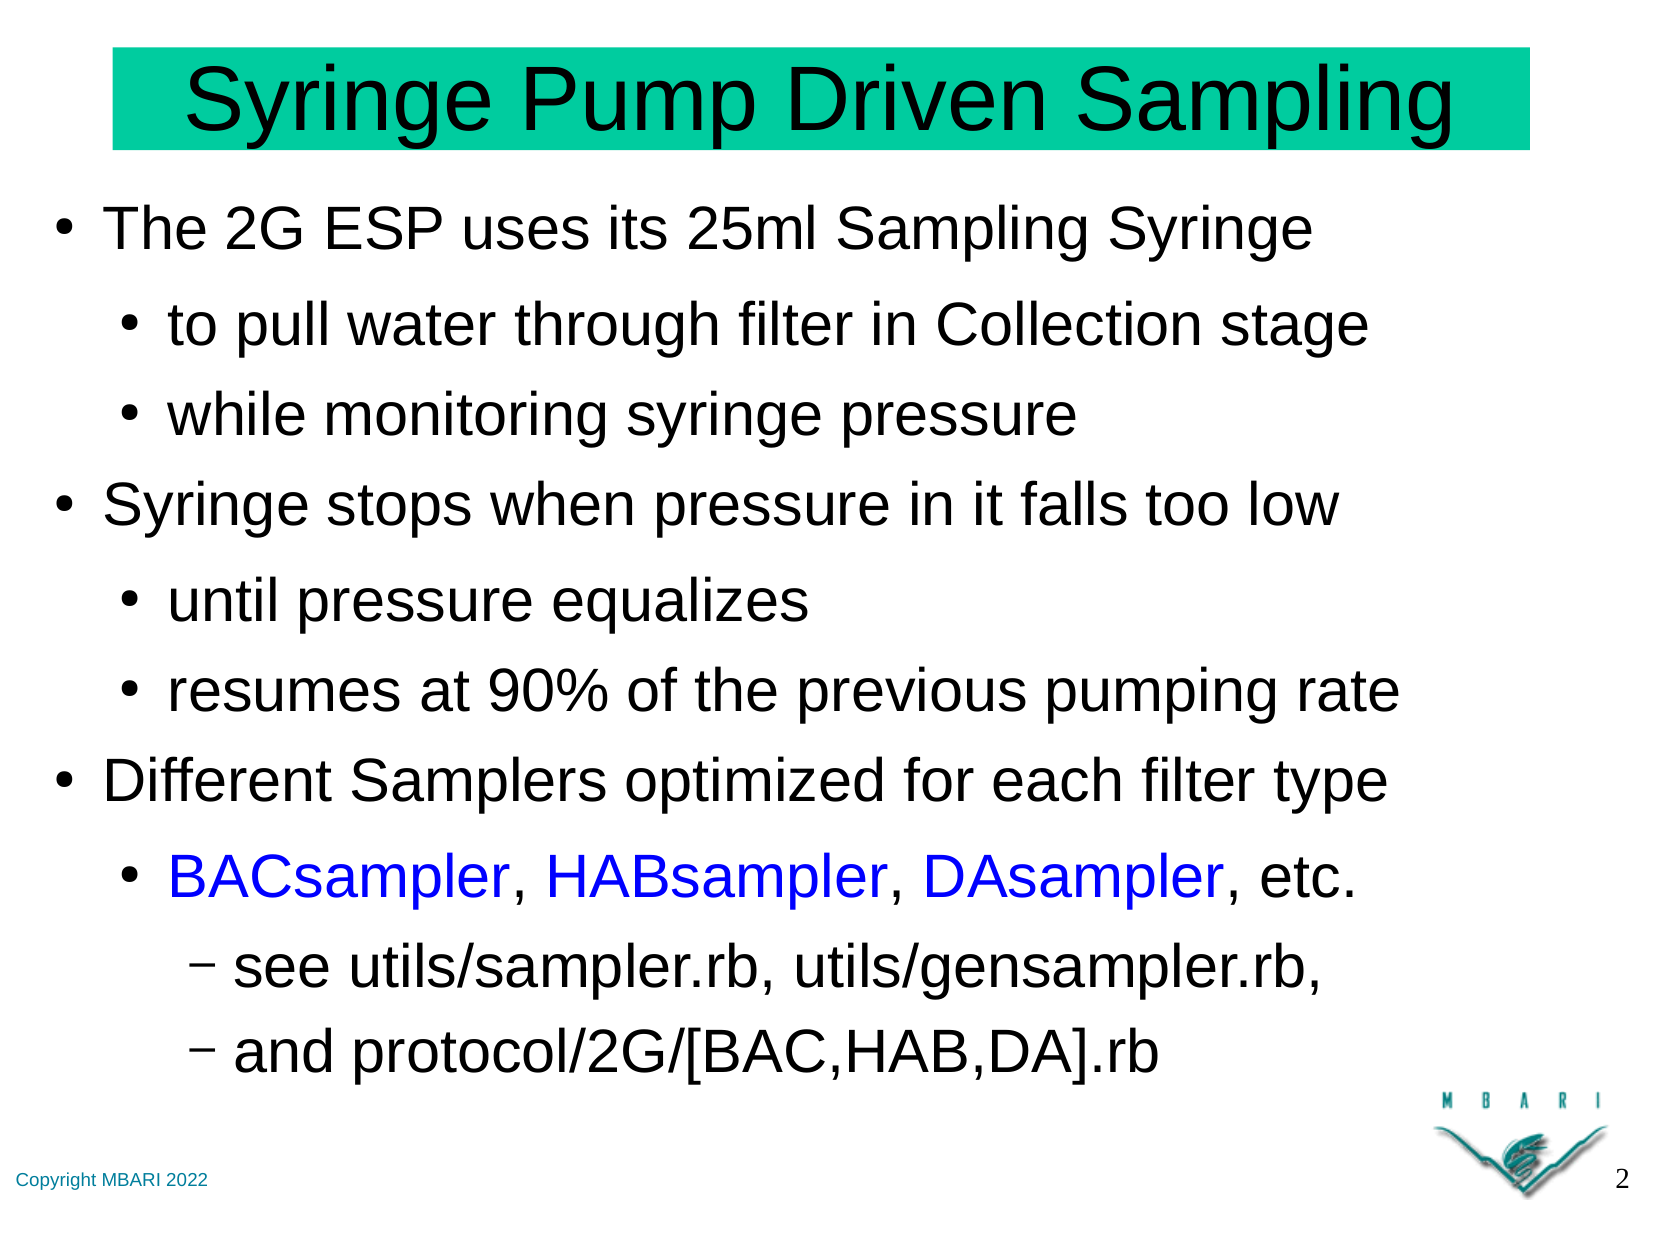

# Syringe Pump Driven Sampling
The 2G ESP uses its 25ml Sampling Syringe
to pull water through filter in Collection stage
while monitoring syringe pressure
Syringe stops when pressure in it falls too low
until pressure equalizes
resumes at 90% of the previous pumping rate
Different Samplers optimized for each filter type
BACsampler, HABsampler, DAsampler, etc.
see utils/sampler.rb, utils/gensampler.rb,
and protocol/2G/[BAC,HAB,DA].rb